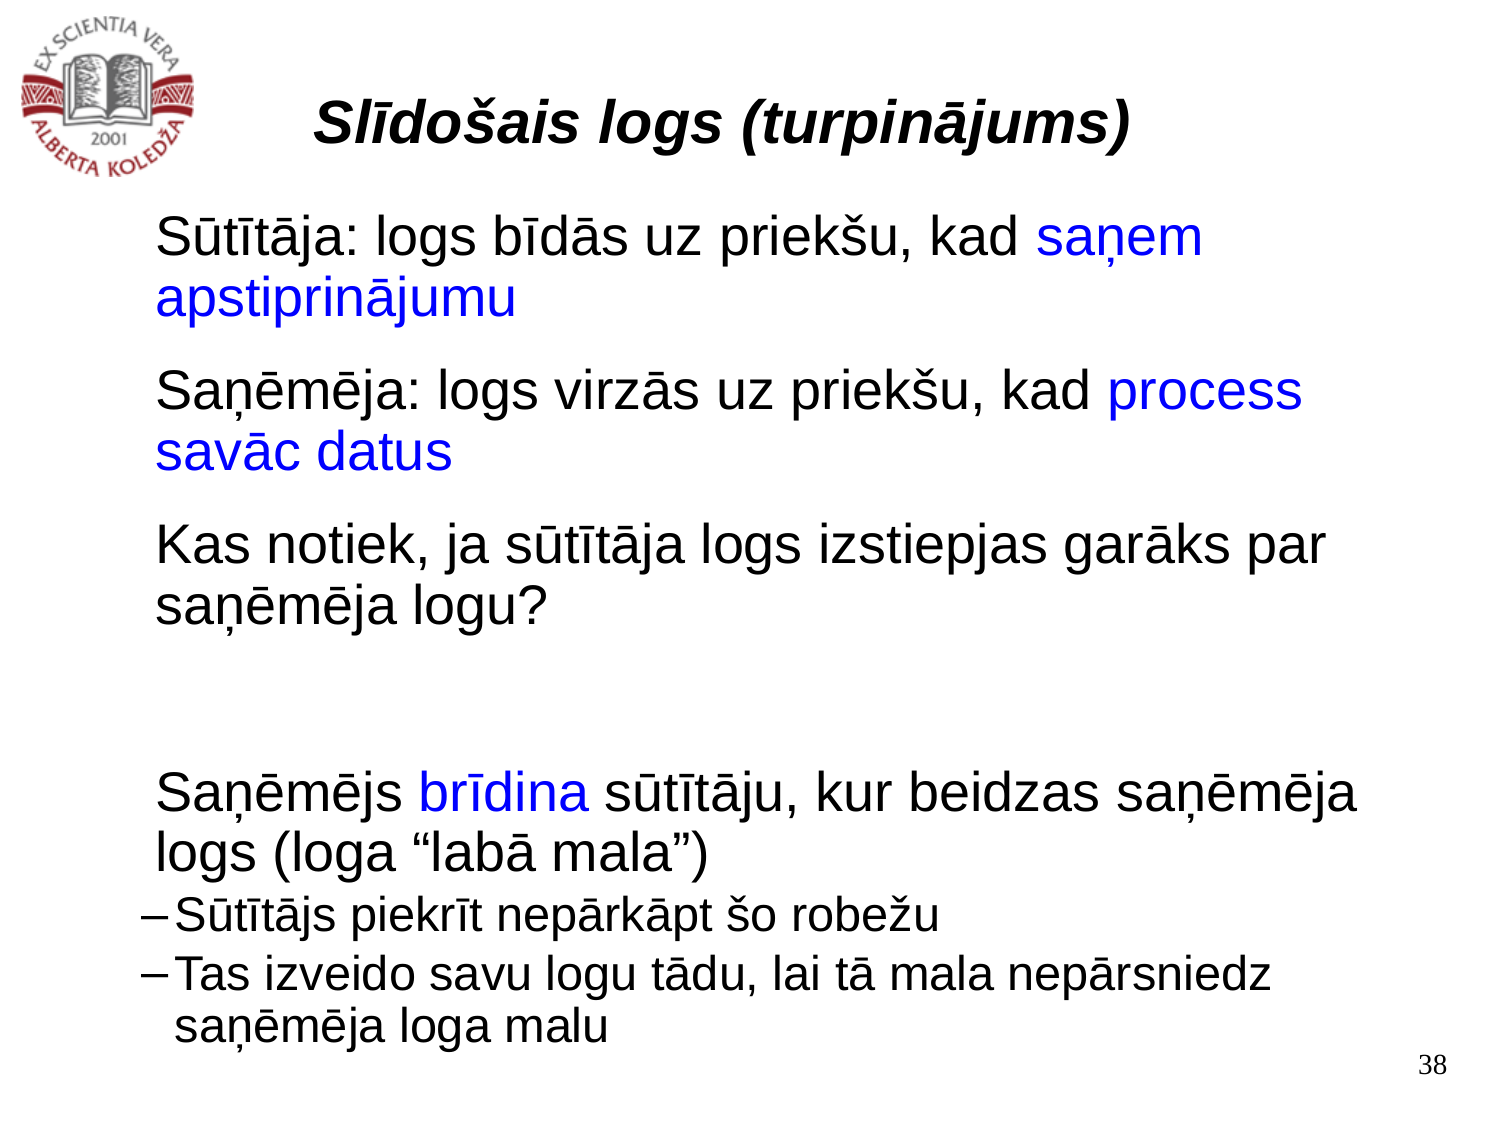

# Slīdošais logs (turpinājums)
Sūtītāja: logs bīdās uz priekšu, kad saņem apstiprinājumu
Saņēmēja: logs virzās uz priekšu, kad process savāc datus
Kas notiek, ja sūtītāja logs izstiepjas garāks par saņēmēja logu?
Saņēmējs brīdina sūtītāju, kur beidzas saņēmēja logs (loga “labā mala”)
Sūtītājs piekrīt nepārkāpt šo robežu
Tas izveido savu logu tādu, lai tā mala nepārsniedz saņēmēja loga malu